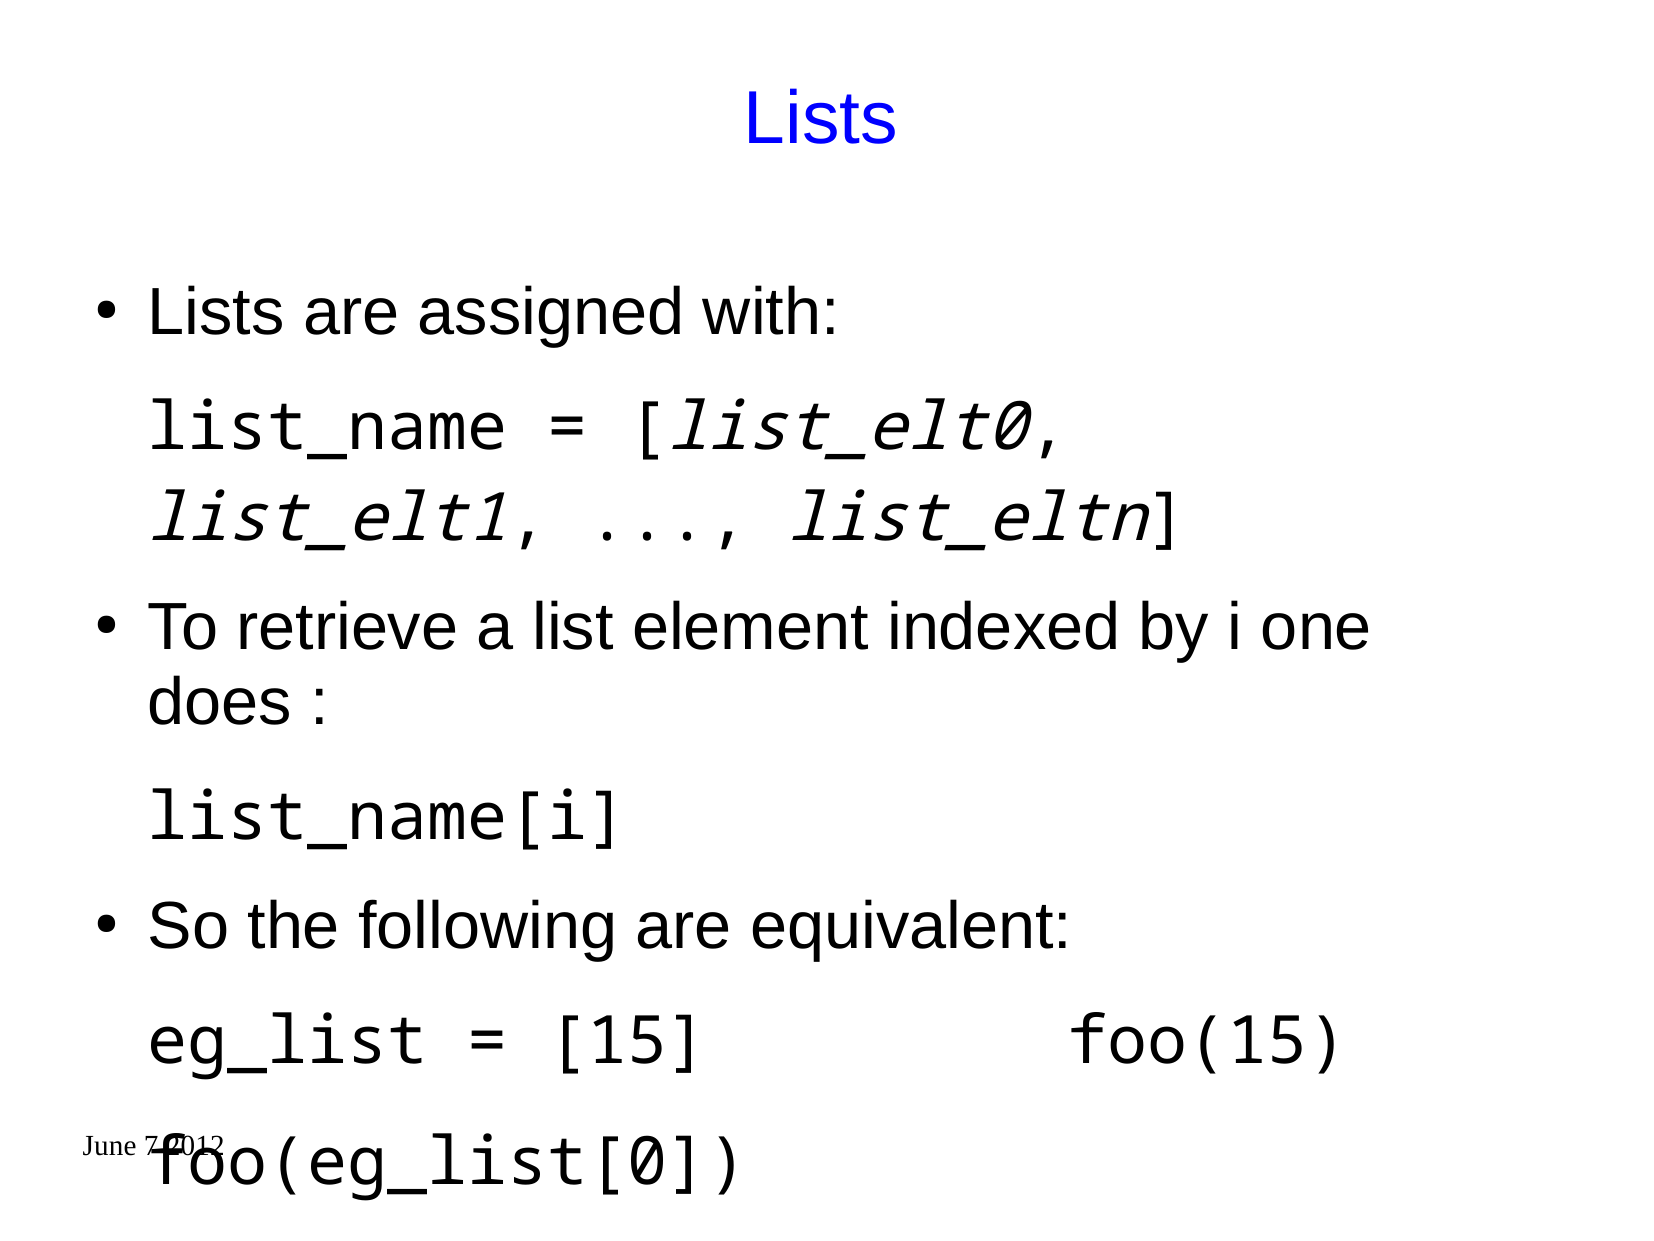

# Lists
Lists are assigned with:
list_name = [list_elt0, list_elt1, ..., list_eltn]
To retrieve a list element indexed by i one does :
list_name[i]
So the following are equivalent:
eg_list = [15] foo(15)
foo(eg_list[0])
June 7 2012